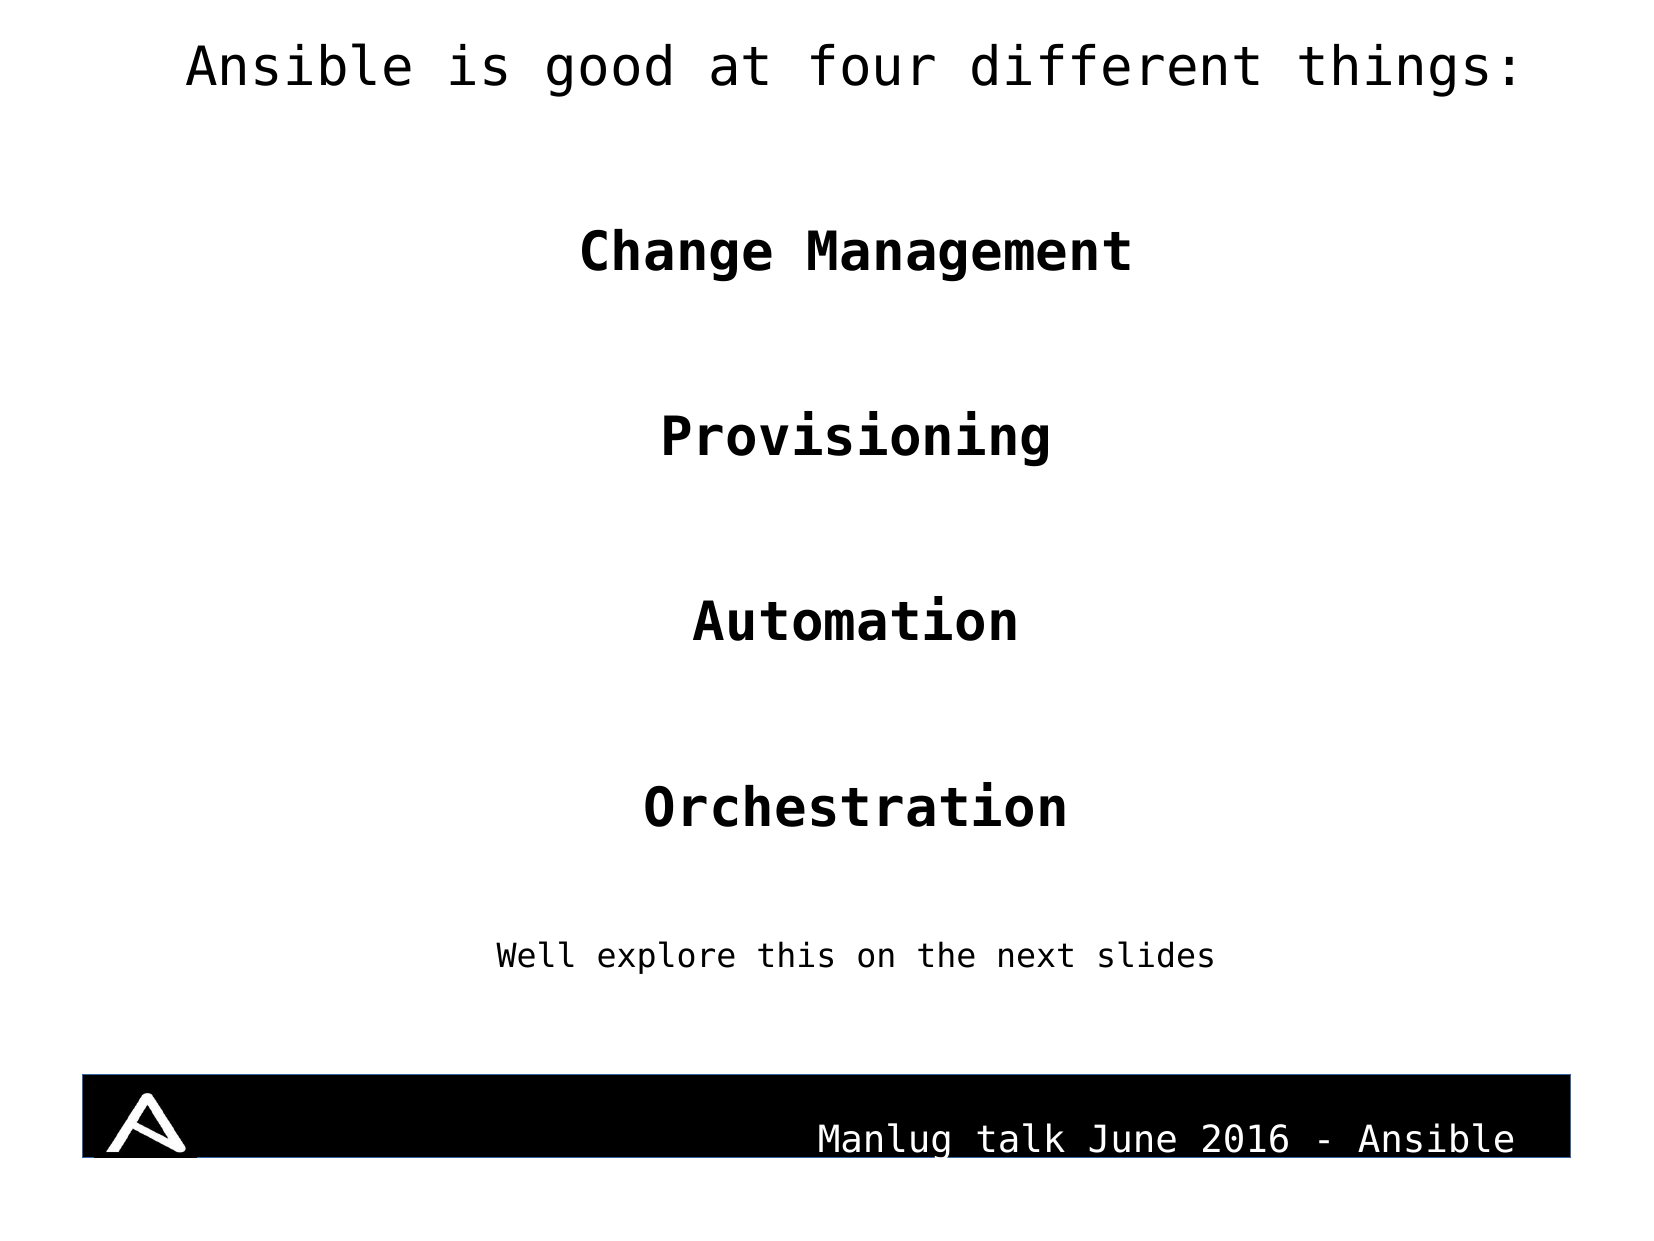

Ansible is good at four different things:
Change Management
Provisioning
Automation
Orchestration
Well explore this on the next slides
#
Manlug talk June 2016 - Ansible